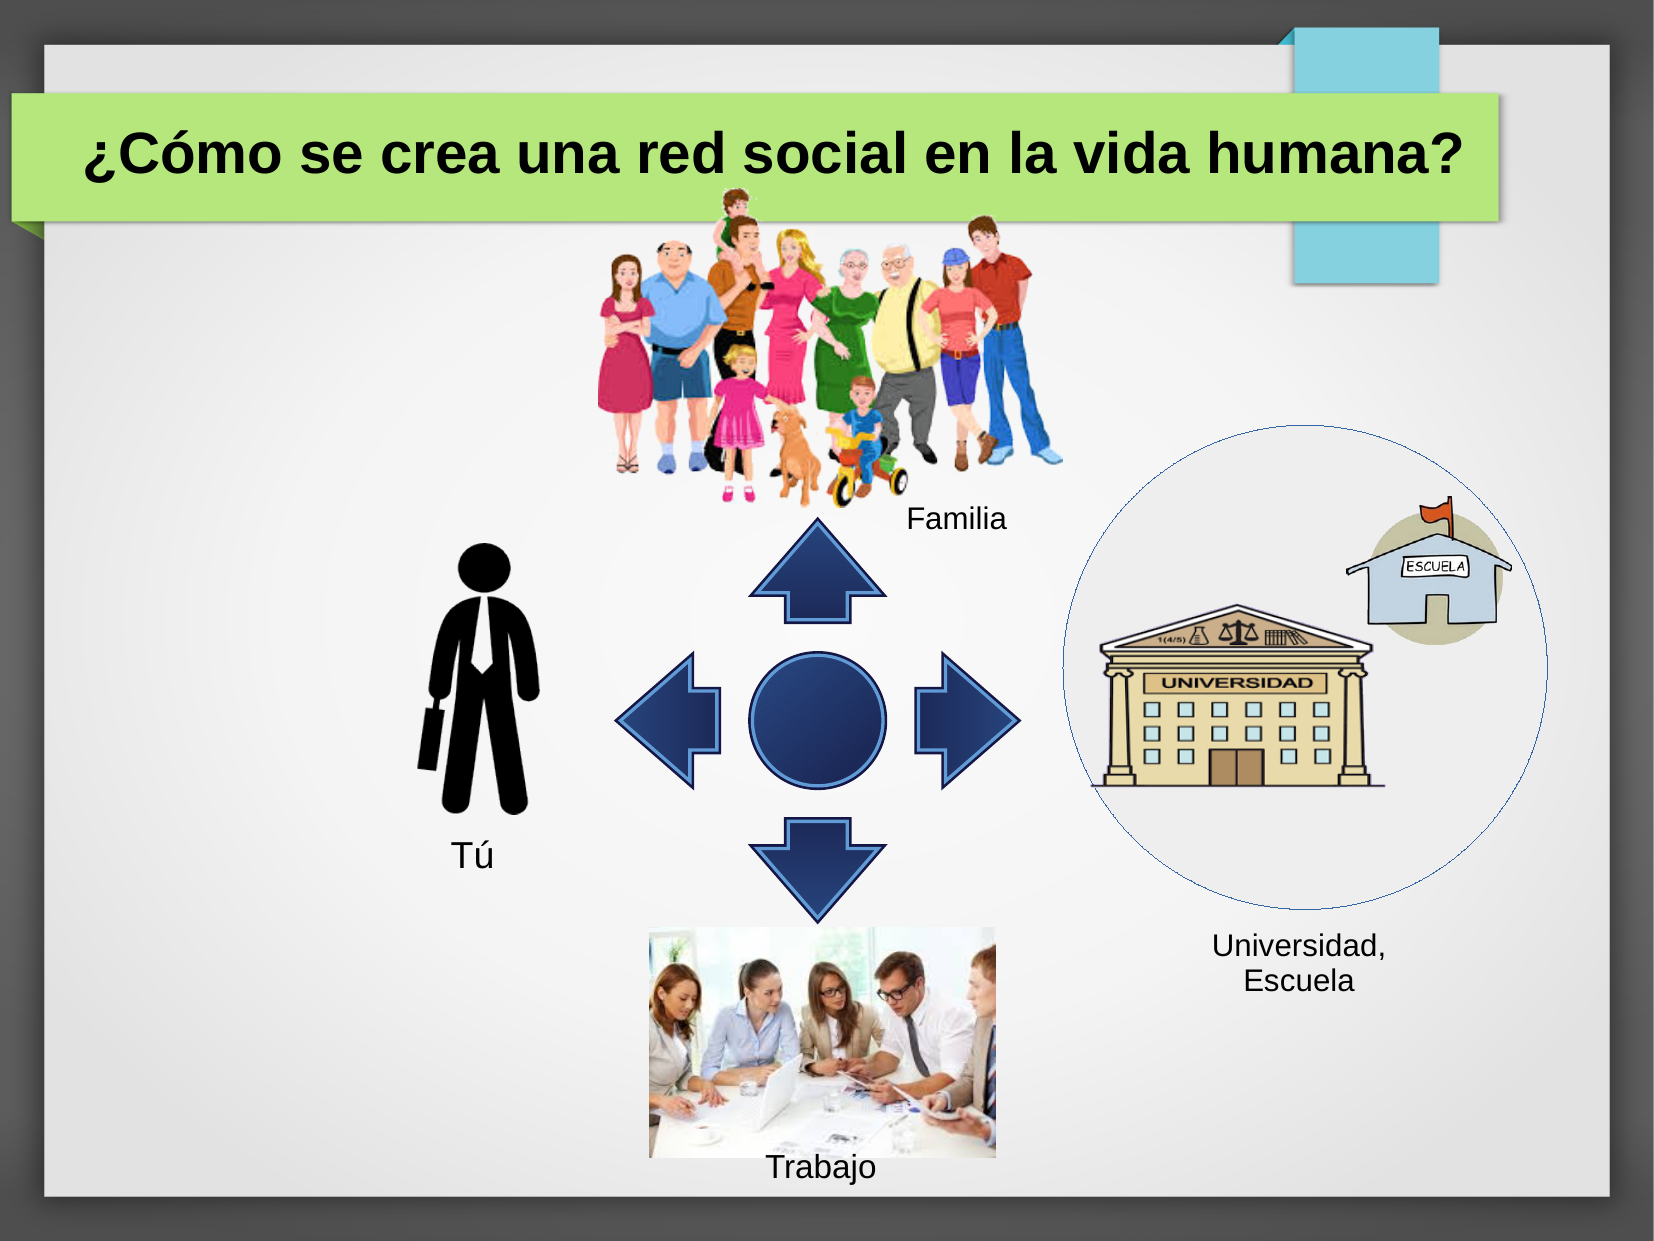

# ¿Cómo se crea una red social en la vida humana?
Familia
Tú
Universidad, Escuela
Trabajo